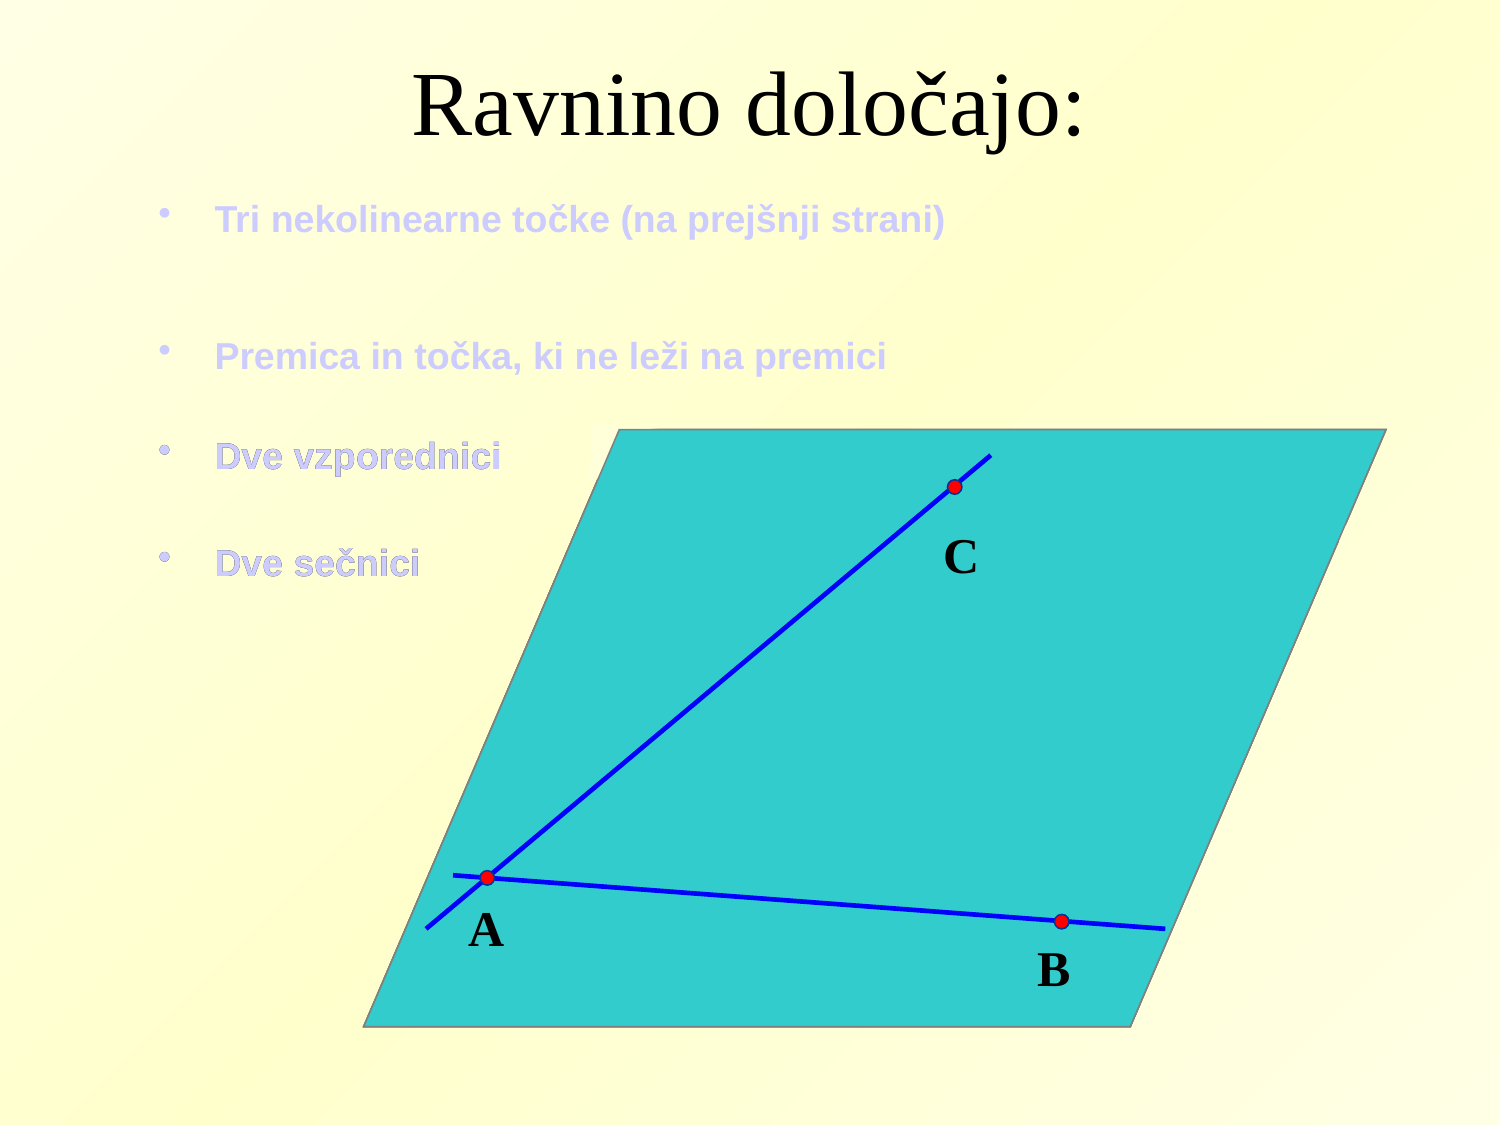

# Ravnino določajo:
Tri nekolinearne točke (na prejšnji strani)
Premica in točka, ki ne leži na premici
Dve vzporednici
Dve vzporednici
C
Dve sečnici
Dve sečnici
A
B